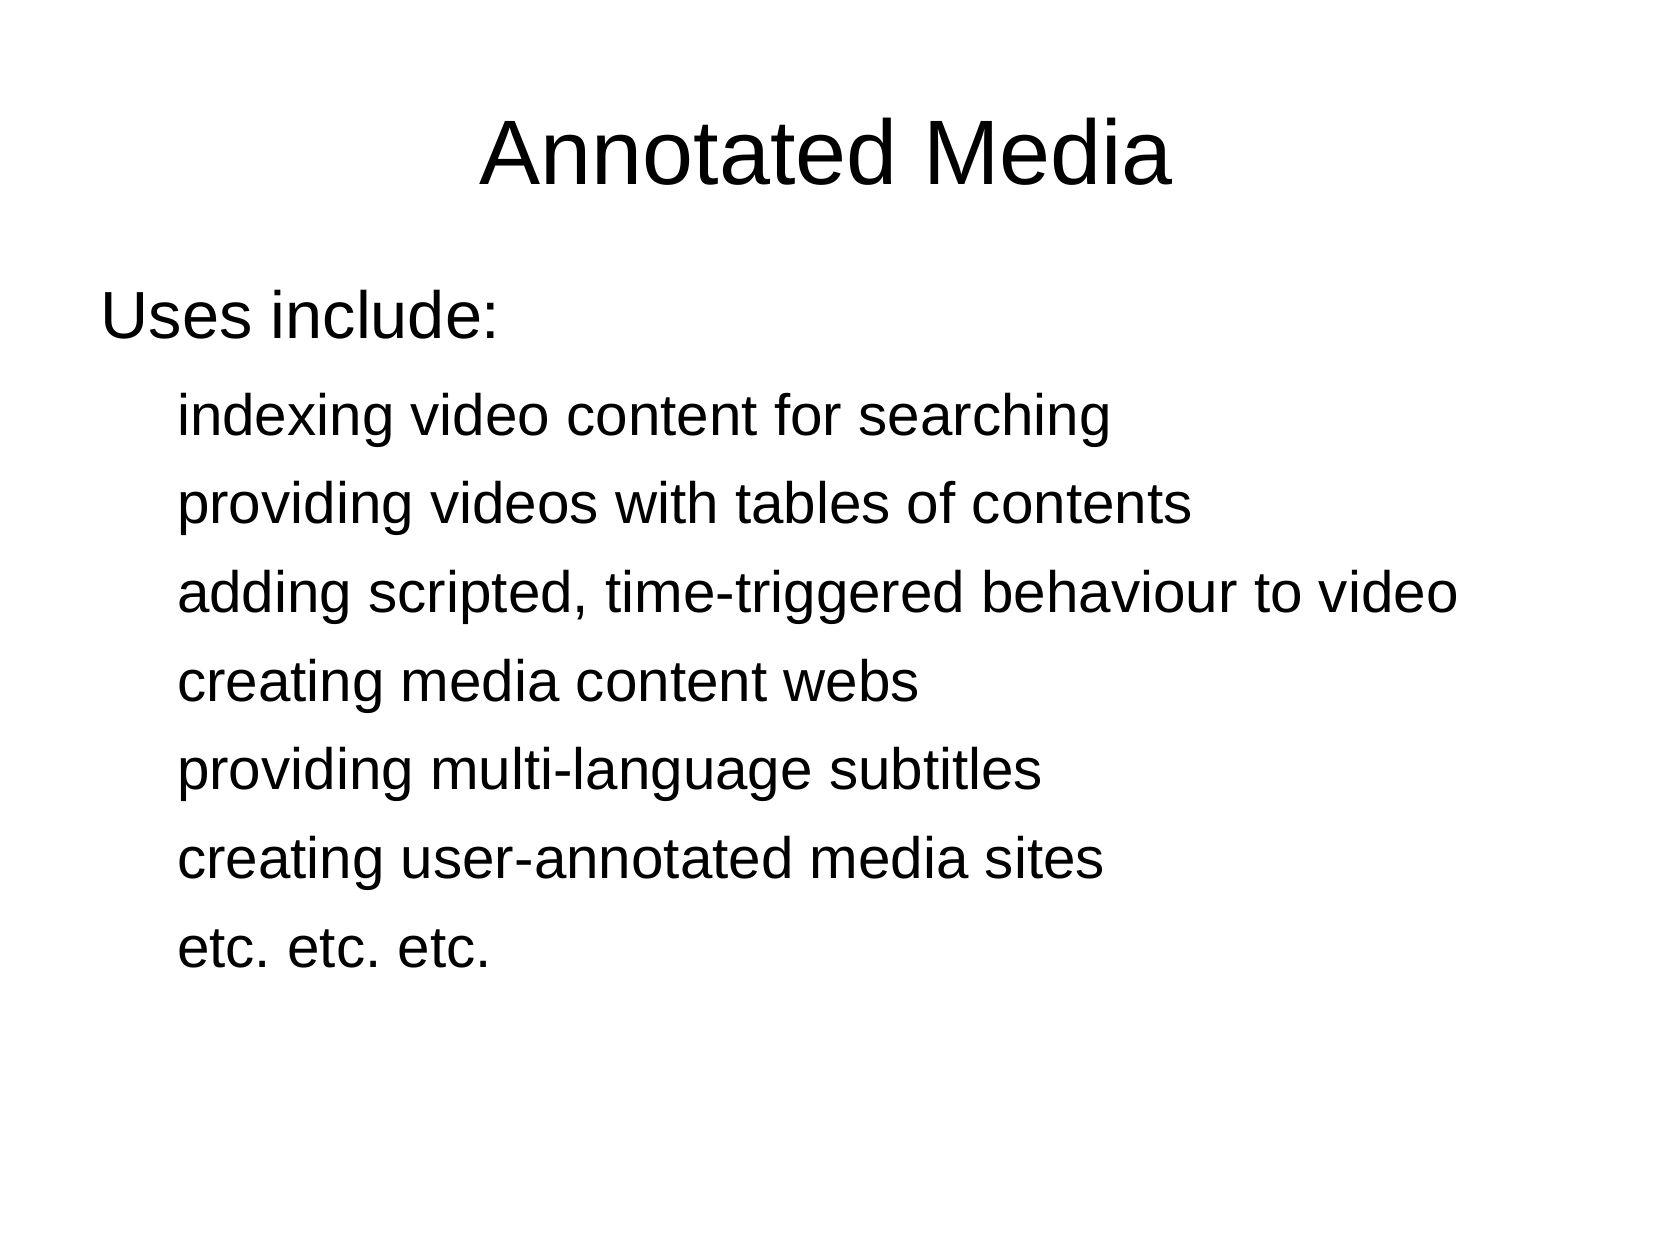

# Annotated Media
Uses include:
indexing video content for searching
providing videos with tables of contents
adding scripted, time-triggered behaviour to video
creating media content webs
providing multi-language subtitles
creating user-annotated media sites
etc. etc. etc.